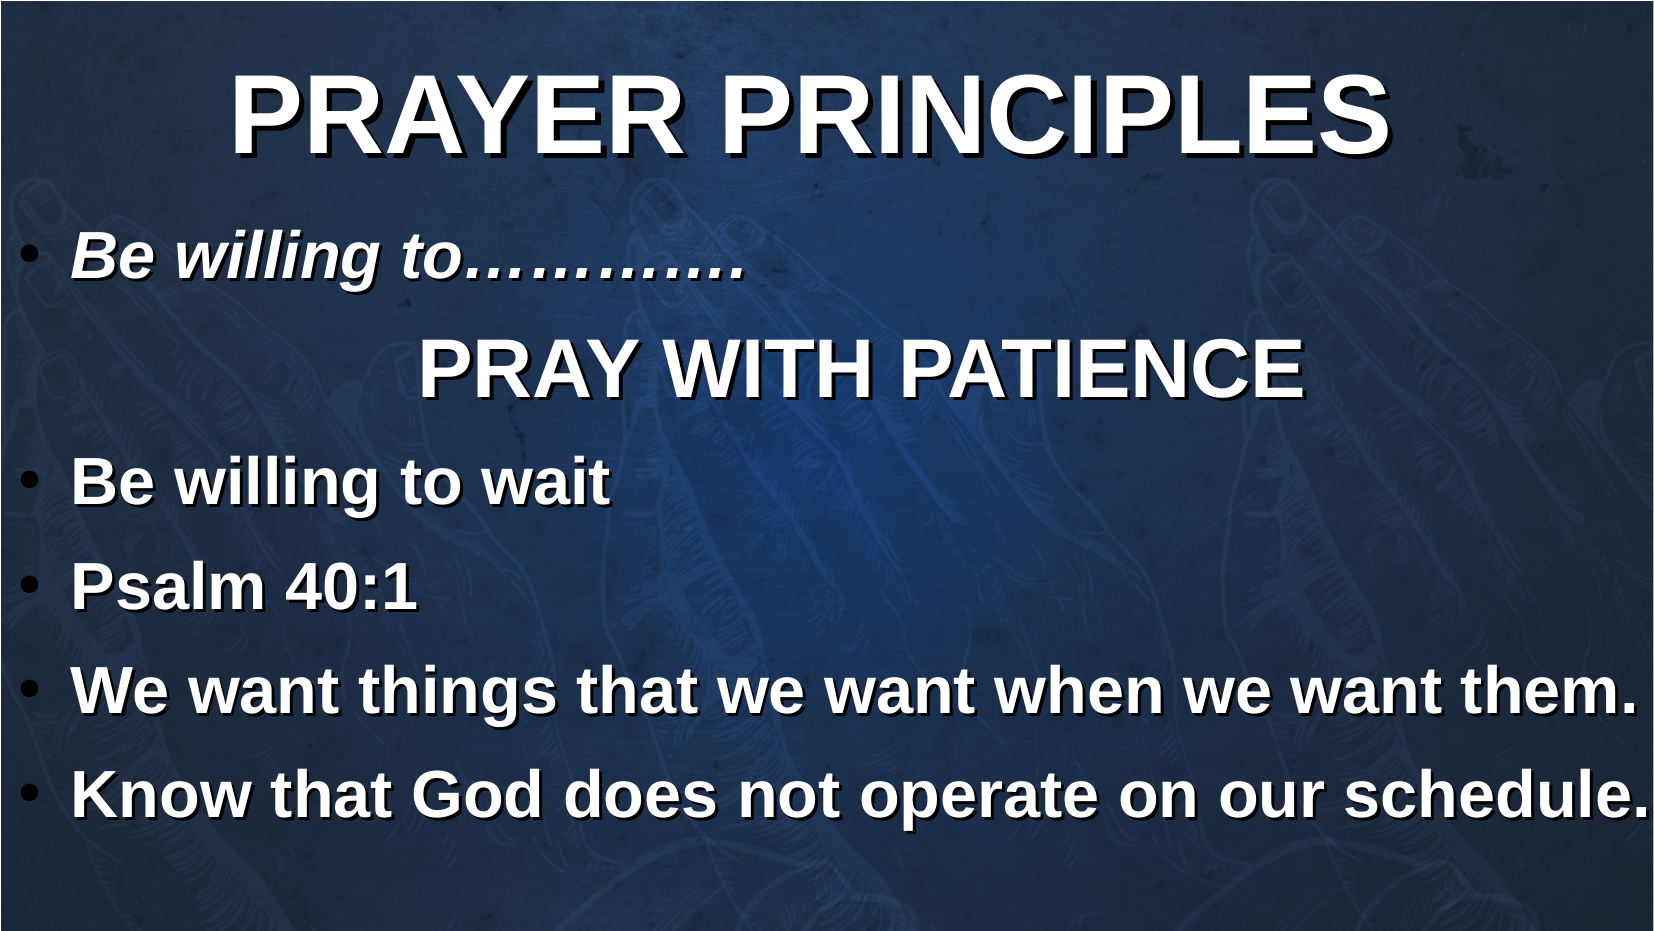

# PRAYER PRINCIPLES
Be willing to………….
PRAY WITH PATIENCE
Be willing to wait
Psalm 40:1
We want things that we want when we want them.
Know that God does not operate on our schedule.